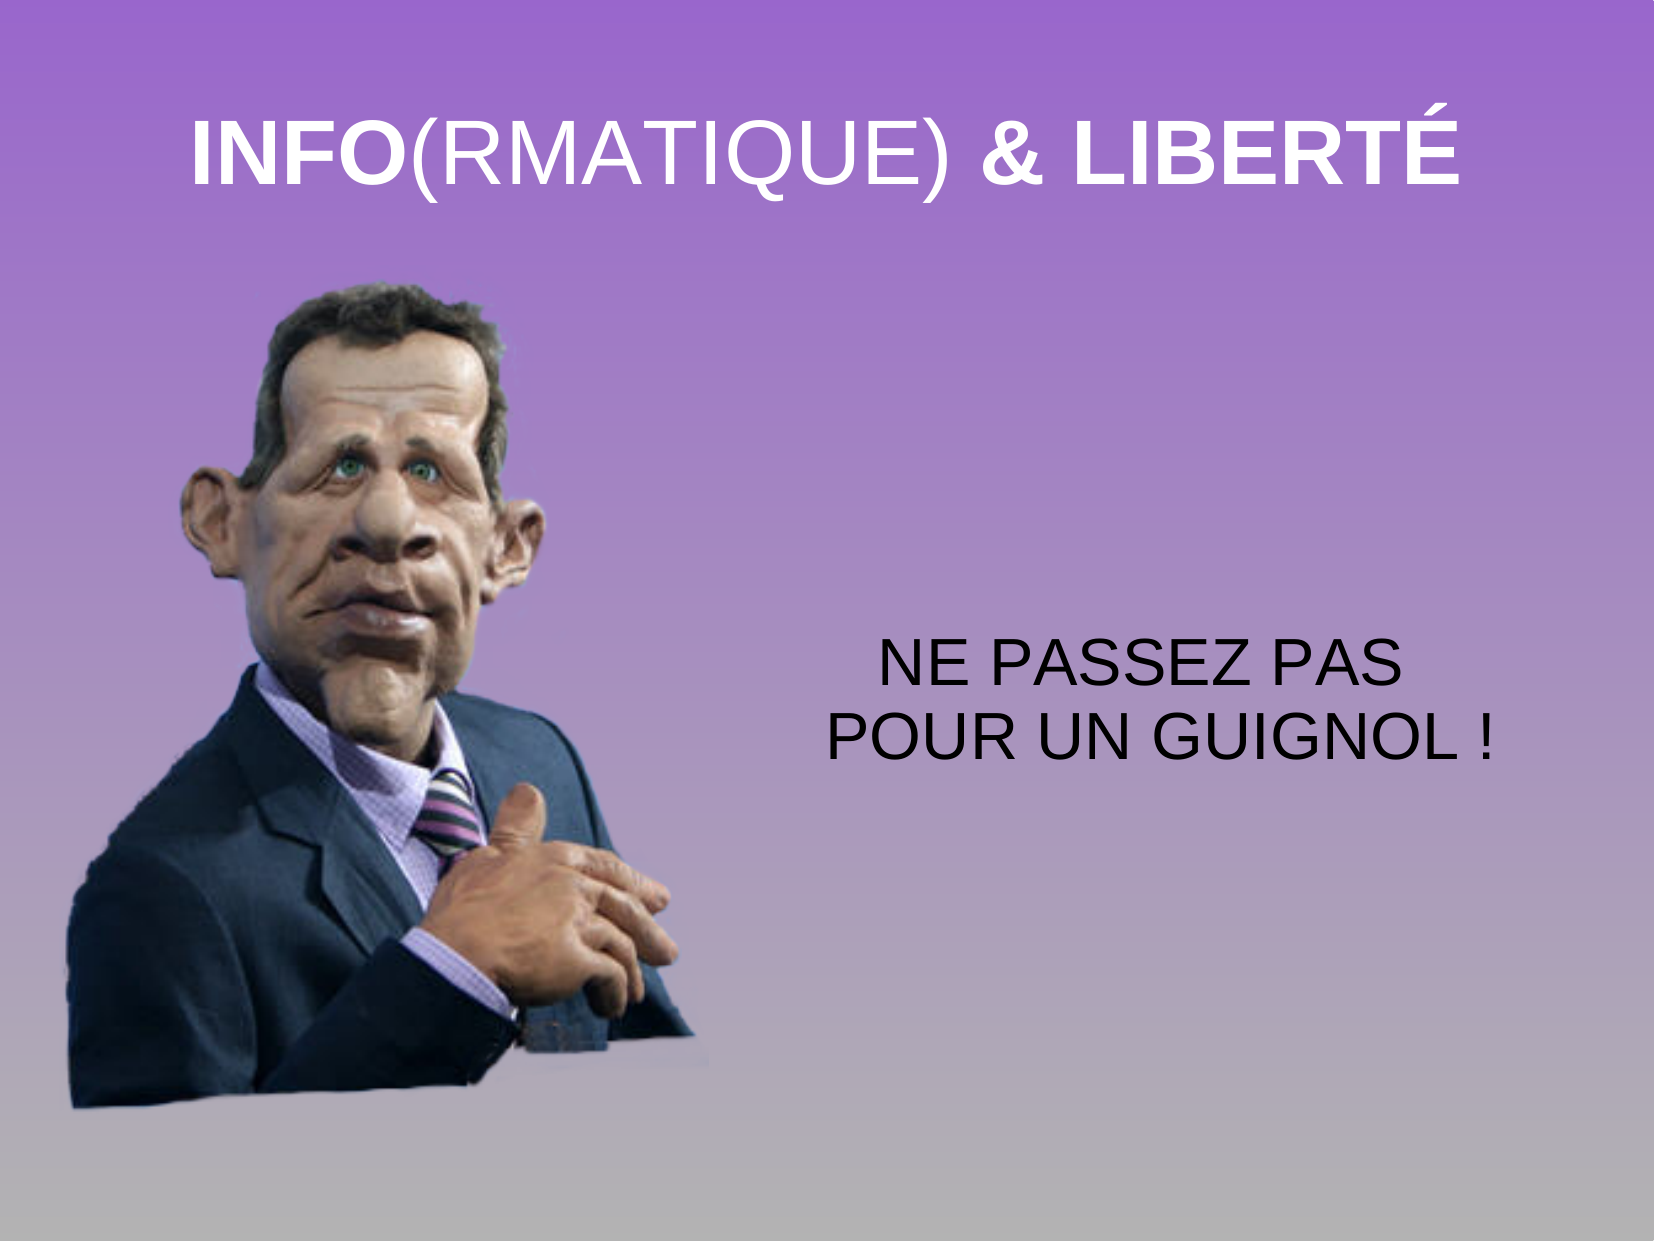

# INFO(RMATIQUE) & LIBERTÉ
NE PASSEZ PAS
POUR UN GUIGNOL !